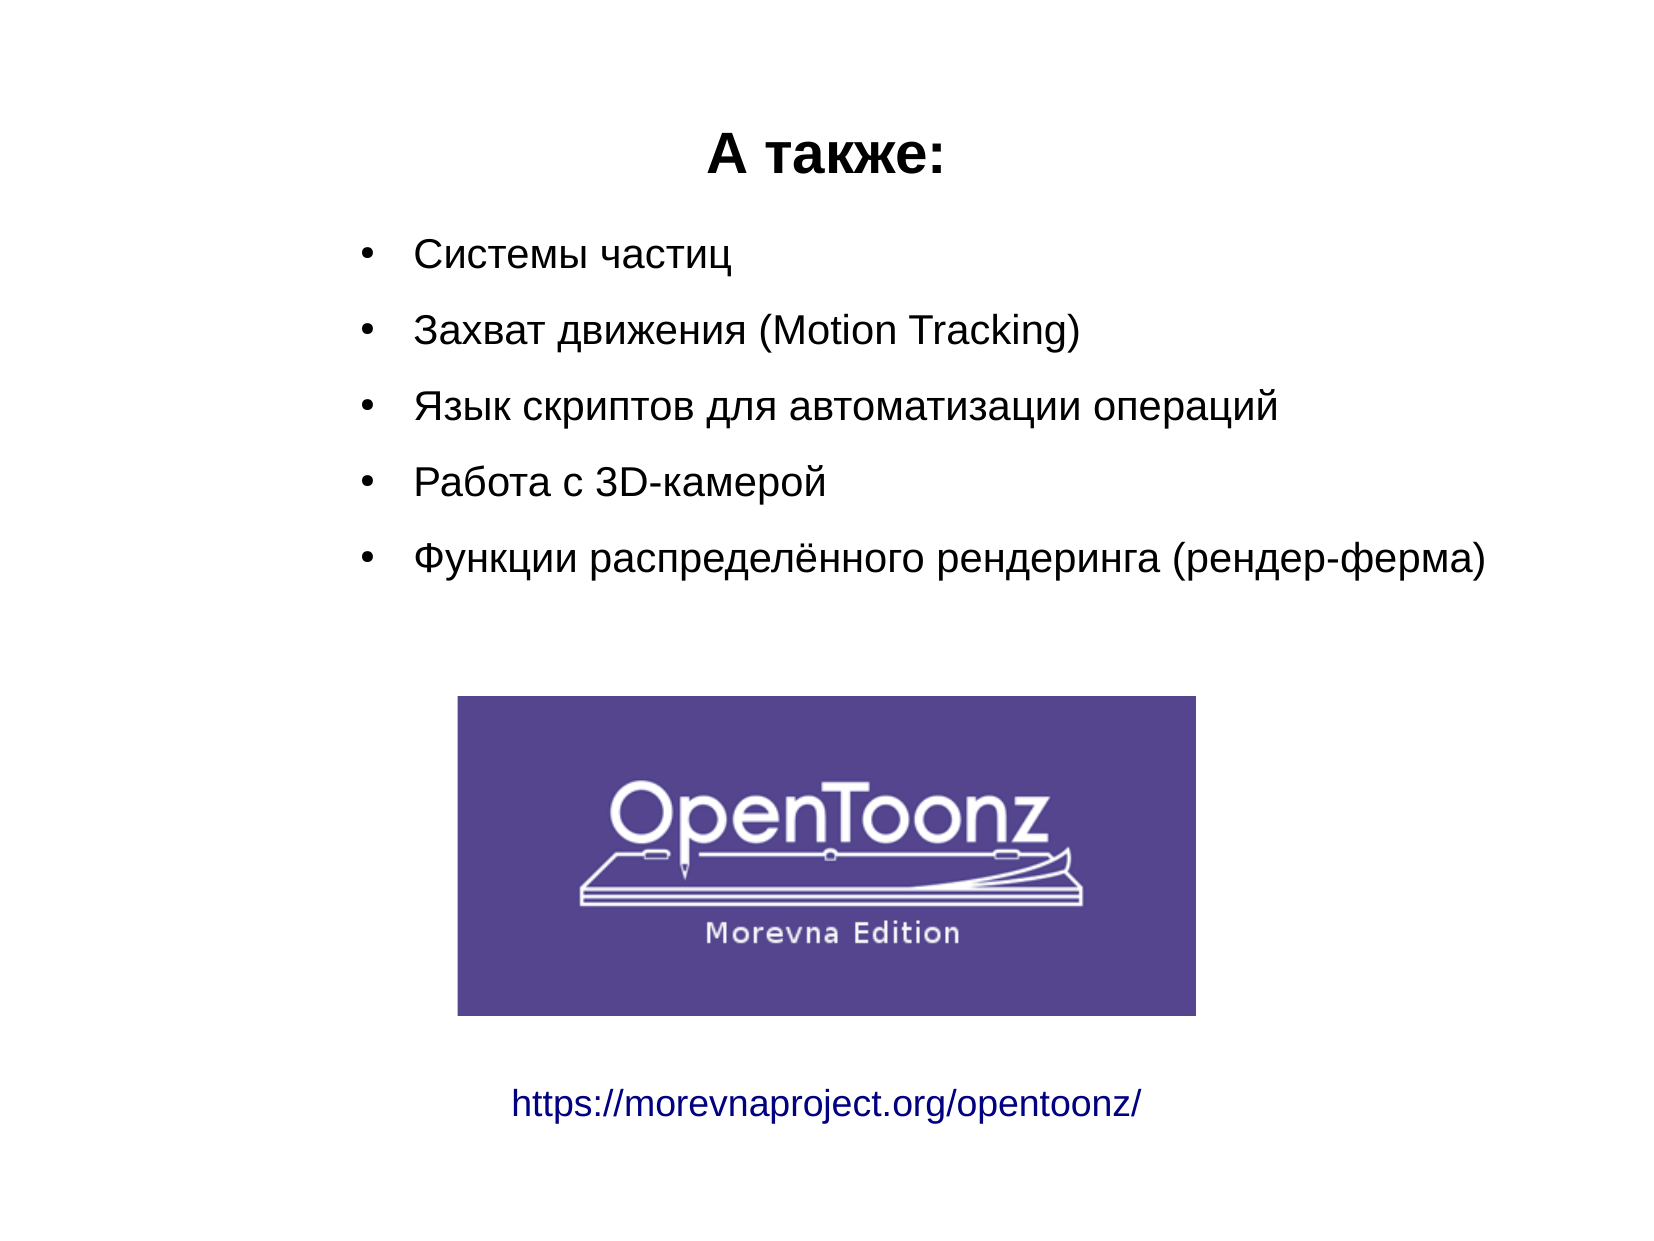

# А также:
Системы частиц
Захват движения (Motion Tracking)
Язык скриптов для автоматизации операций
Работа с 3D-камерой
Функции распределённого рендеринга (рендер-ферма)
https://morevnaproject.org/opentoonz/